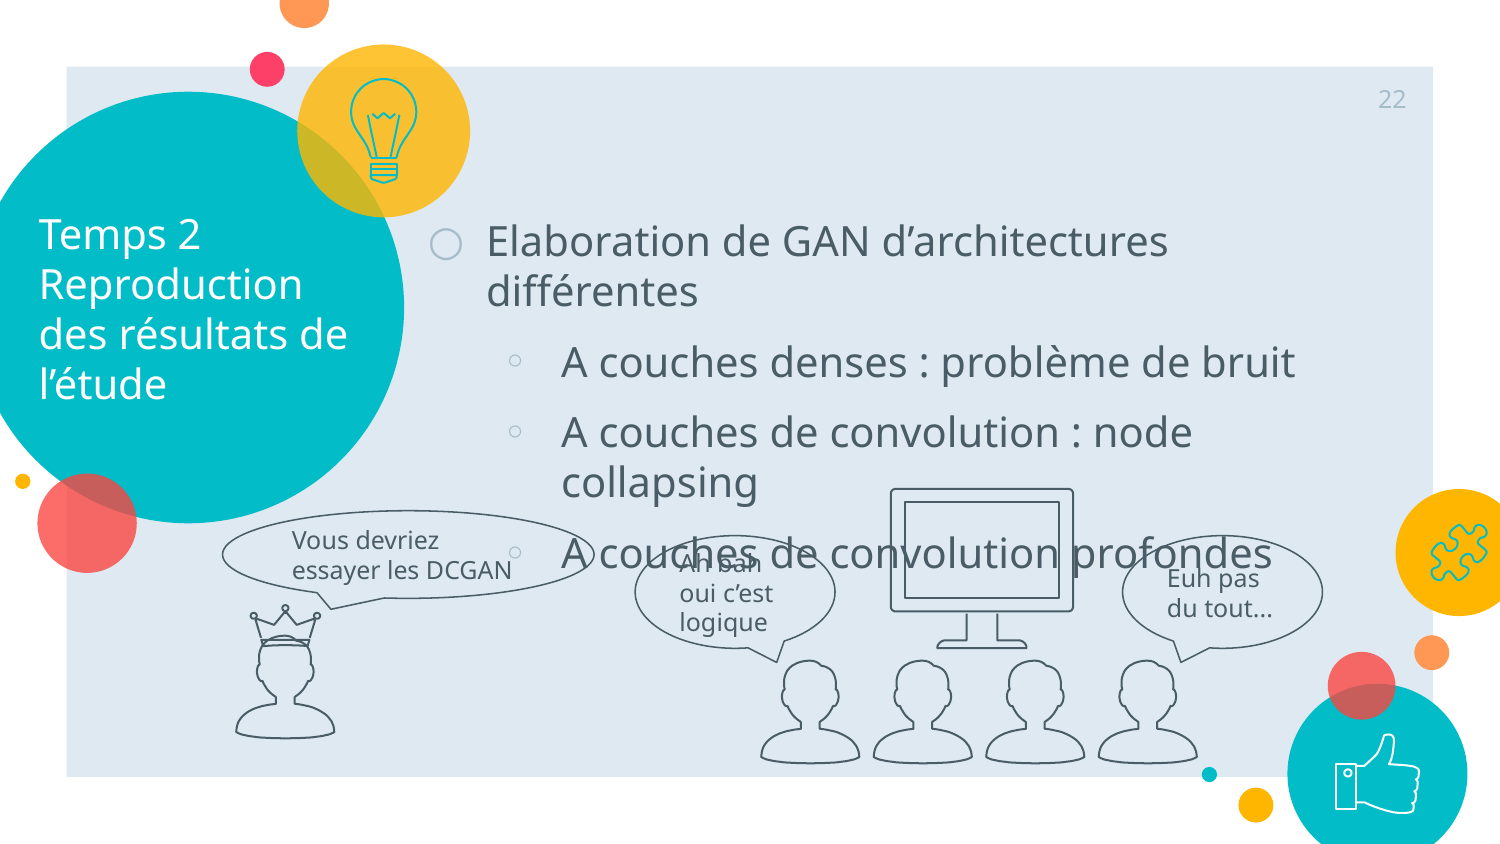

# Temps 2 Reproduction des résultats de l’étude
Elaboration de GAN d’architectures différentes
A couches denses : problème de bruit
A couches de convolution : node collapsing
A couches de convolution profondes
Vous devriez essayer les DCGAN
Ah bah oui c’est logique
Euh pas du tout...